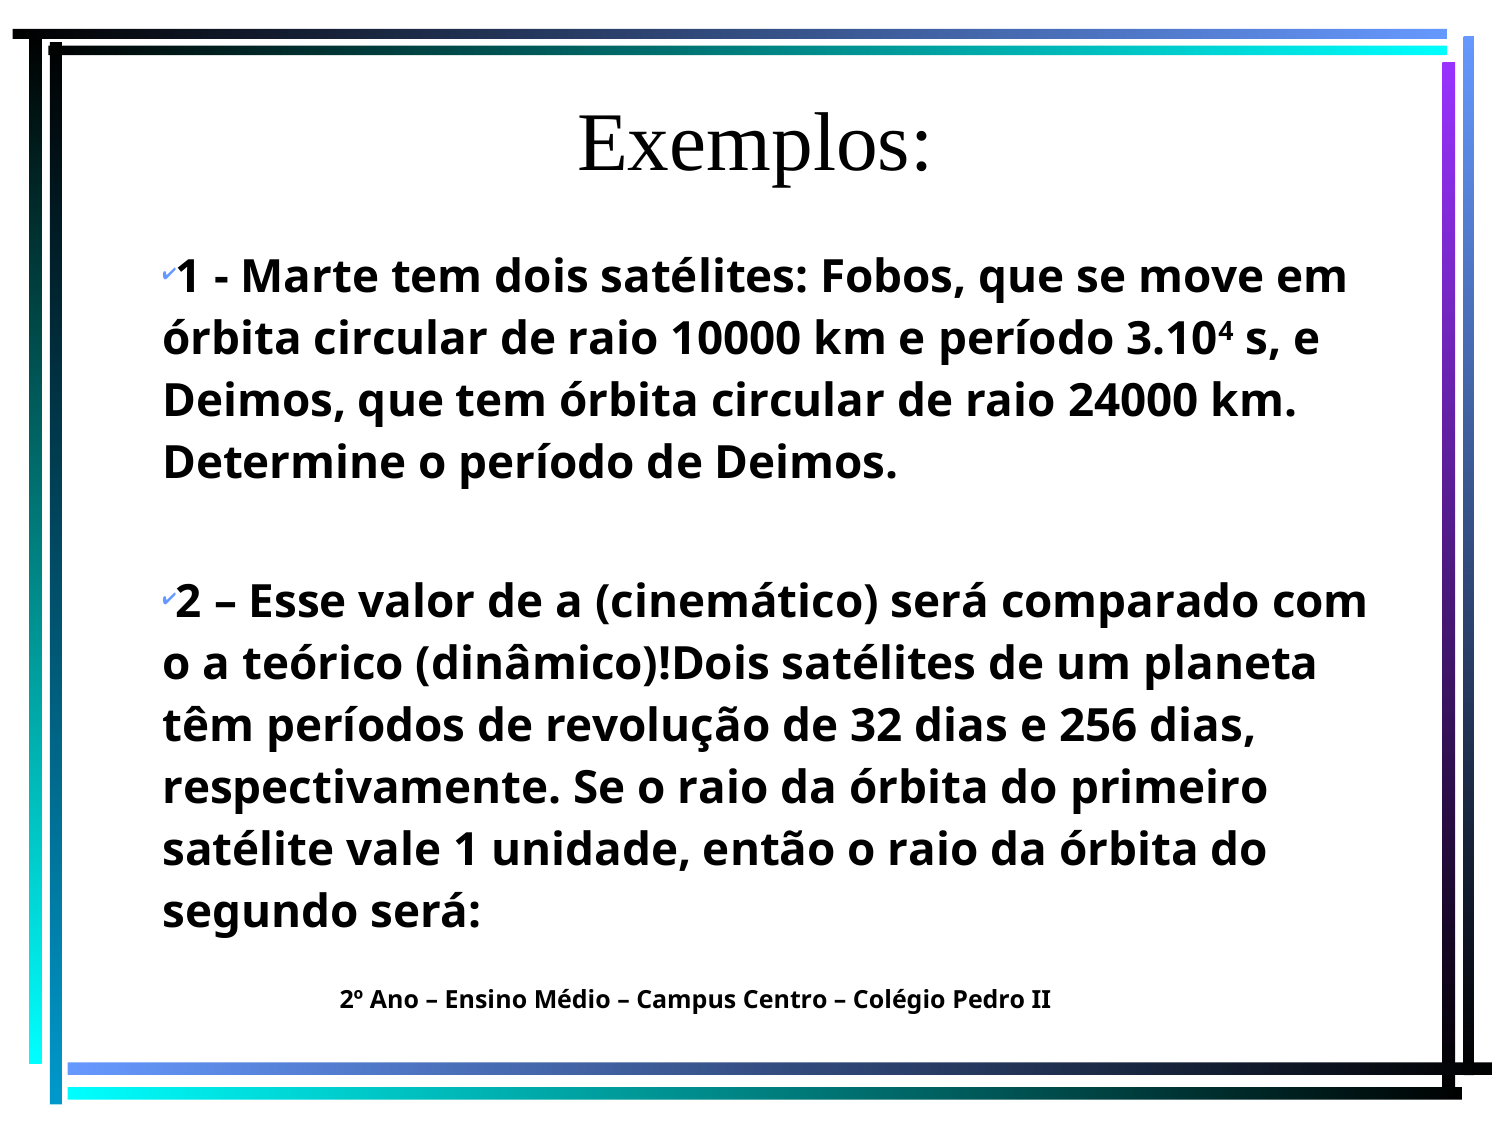

# Exemplos:
1 - Marte tem dois satélites: Fobos, que se move em órbita circular de raio 10000 km e período 3.104 s, e Deimos, que tem órbita circular de raio 24000 km. Determine o período de Deimos.
2 – Esse valor de a (cinemático) será comparado com o a teórico (dinâmico)!Dois satélites de um planeta têm períodos de revolução de 32 dias e 256 dias, respectivamente. Se o raio da órbita do primeiro satélite vale 1 unidade, então o raio da órbita do segundo será:
2º Ano – Ensino Médio – Campus Centro – Colégio Pedro II